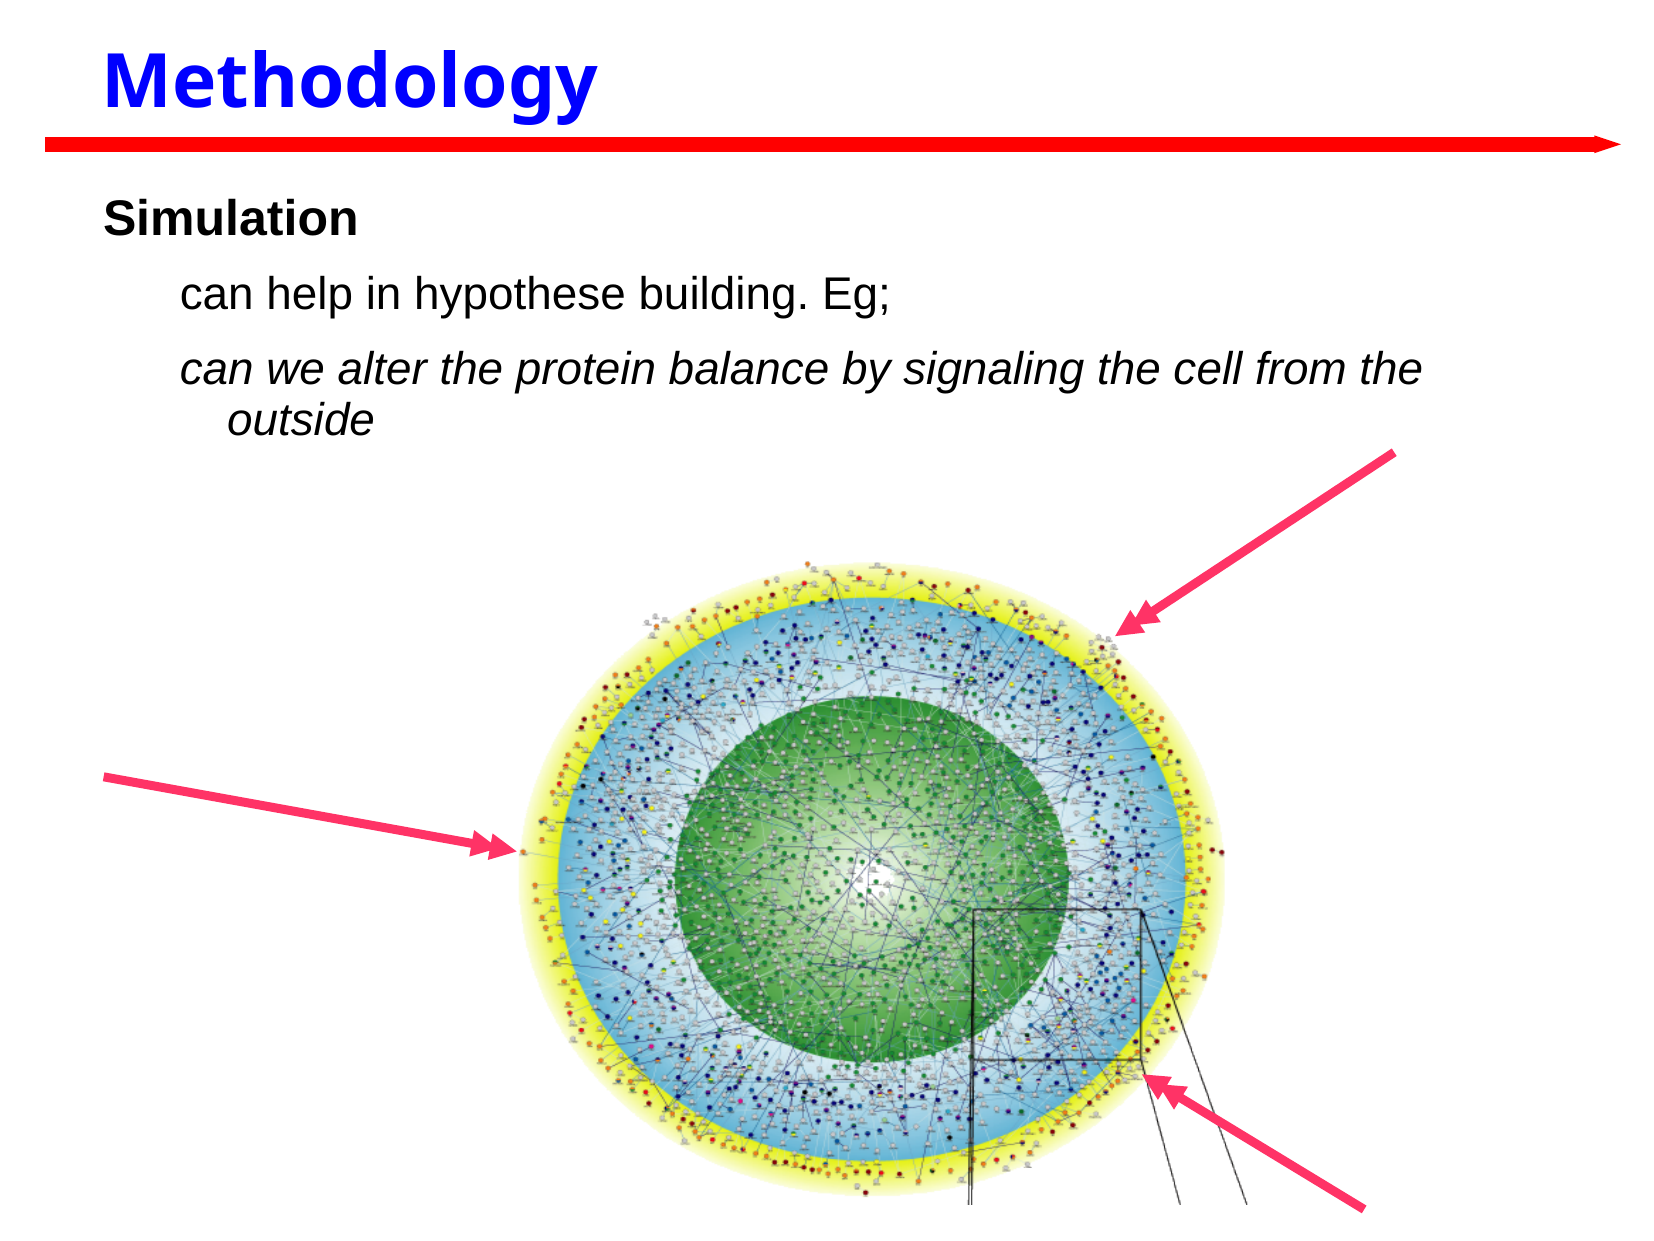

# Methodology
Simulation
can help in hypothese building. Eg;
can we alter the protein balance by signaling the cell from the outside